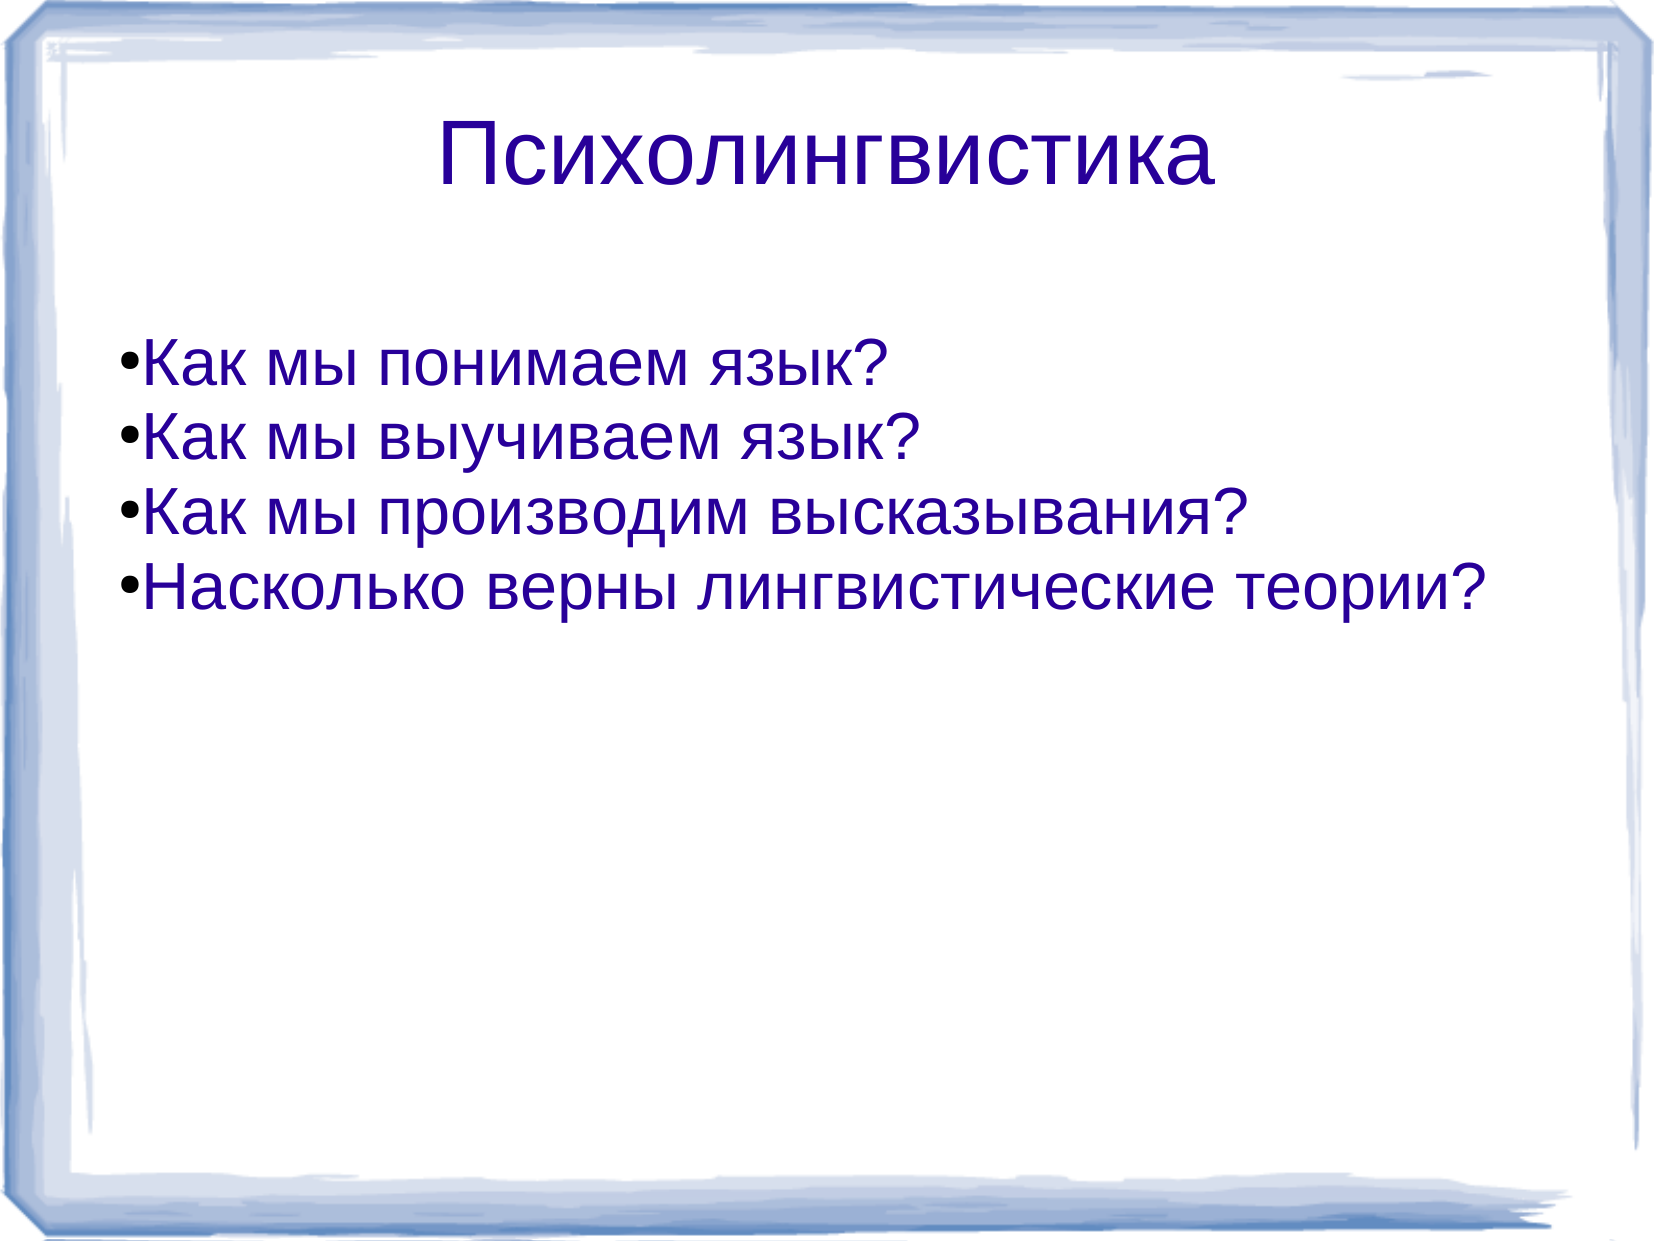

# Психолингвистика
Как мы понимаем язык?
Как мы выучиваем язык?
Как мы производим высказывания?
Насколько верны лингвистические теории?